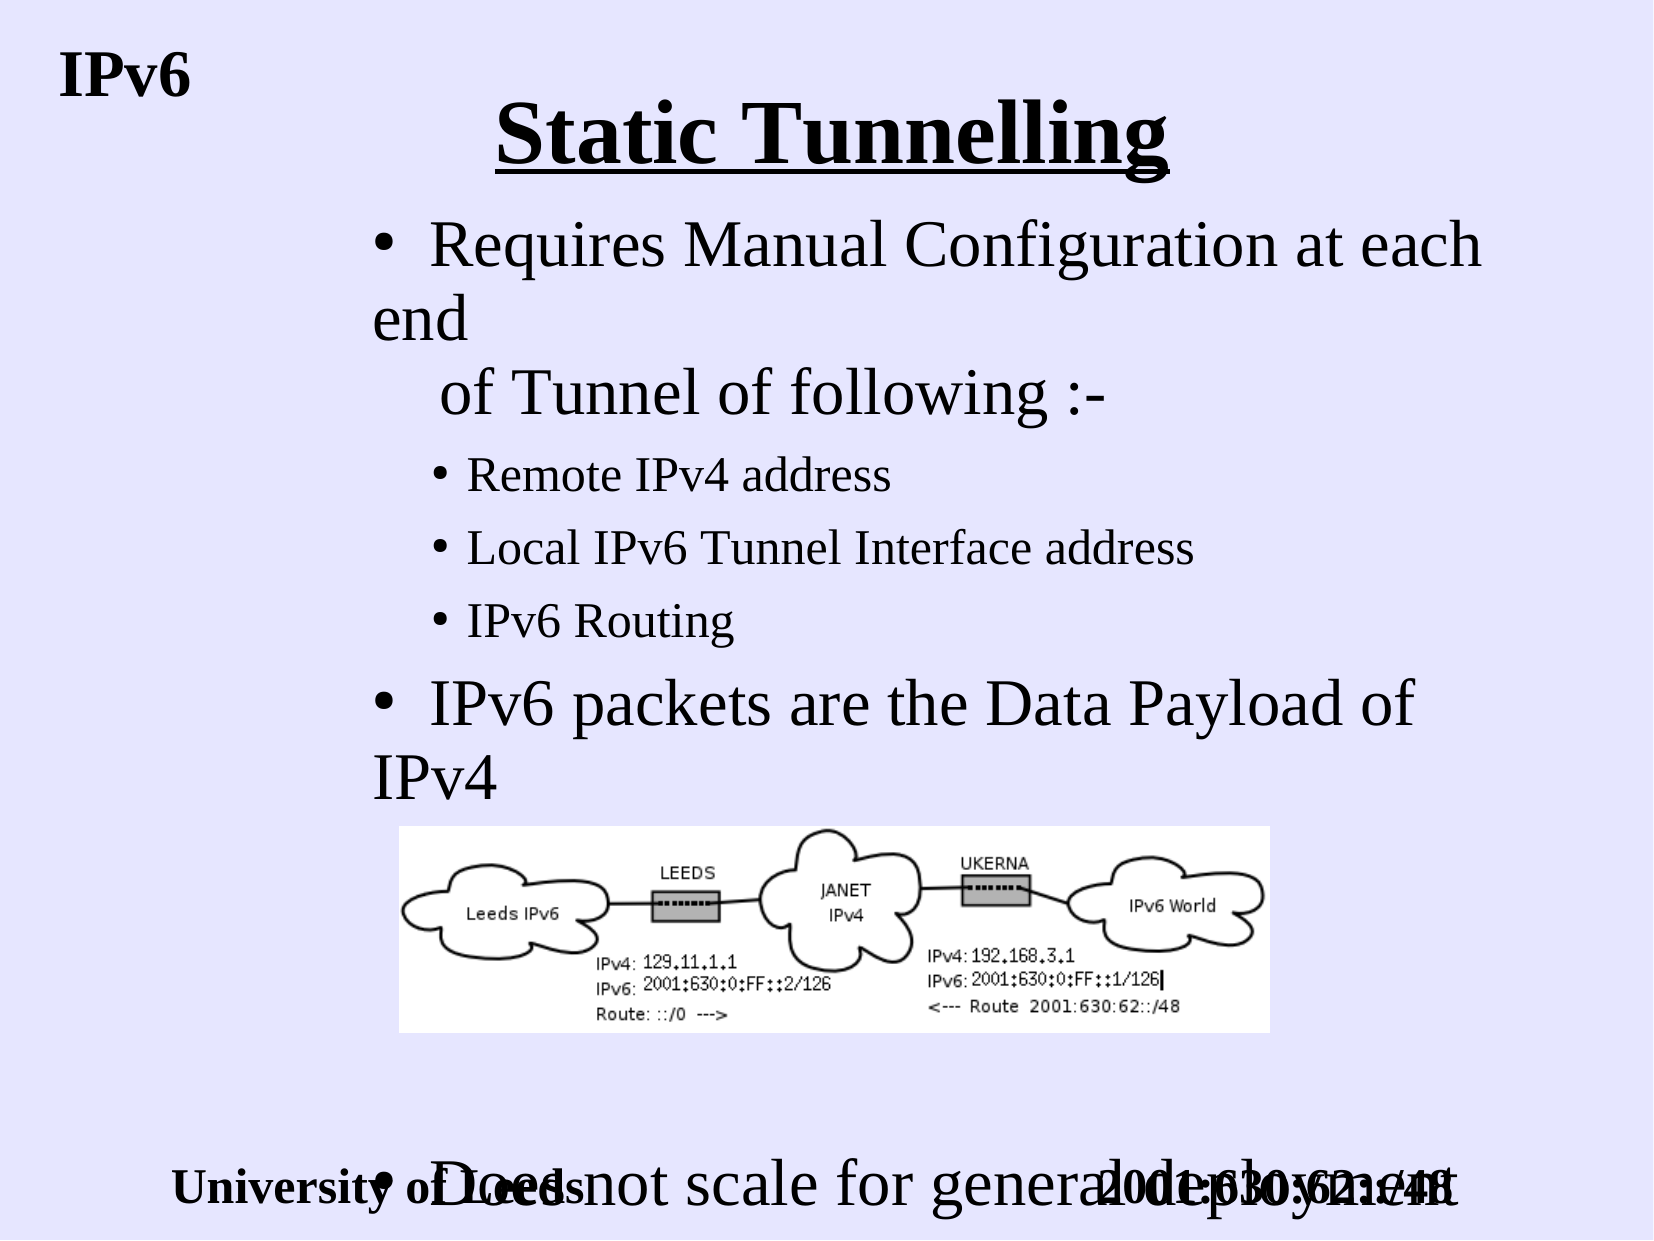

# Static Tunnelling
 Requires Manual Configuration at each end
 of Tunnel of following :-
Remote IPv4 address
Local IPv6 Tunnel Interface address
IPv6 Routing
 IPv6 packets are the Data Payload of IPv4
 protocol type 41 Datagrams
 Does not scale for general deployment